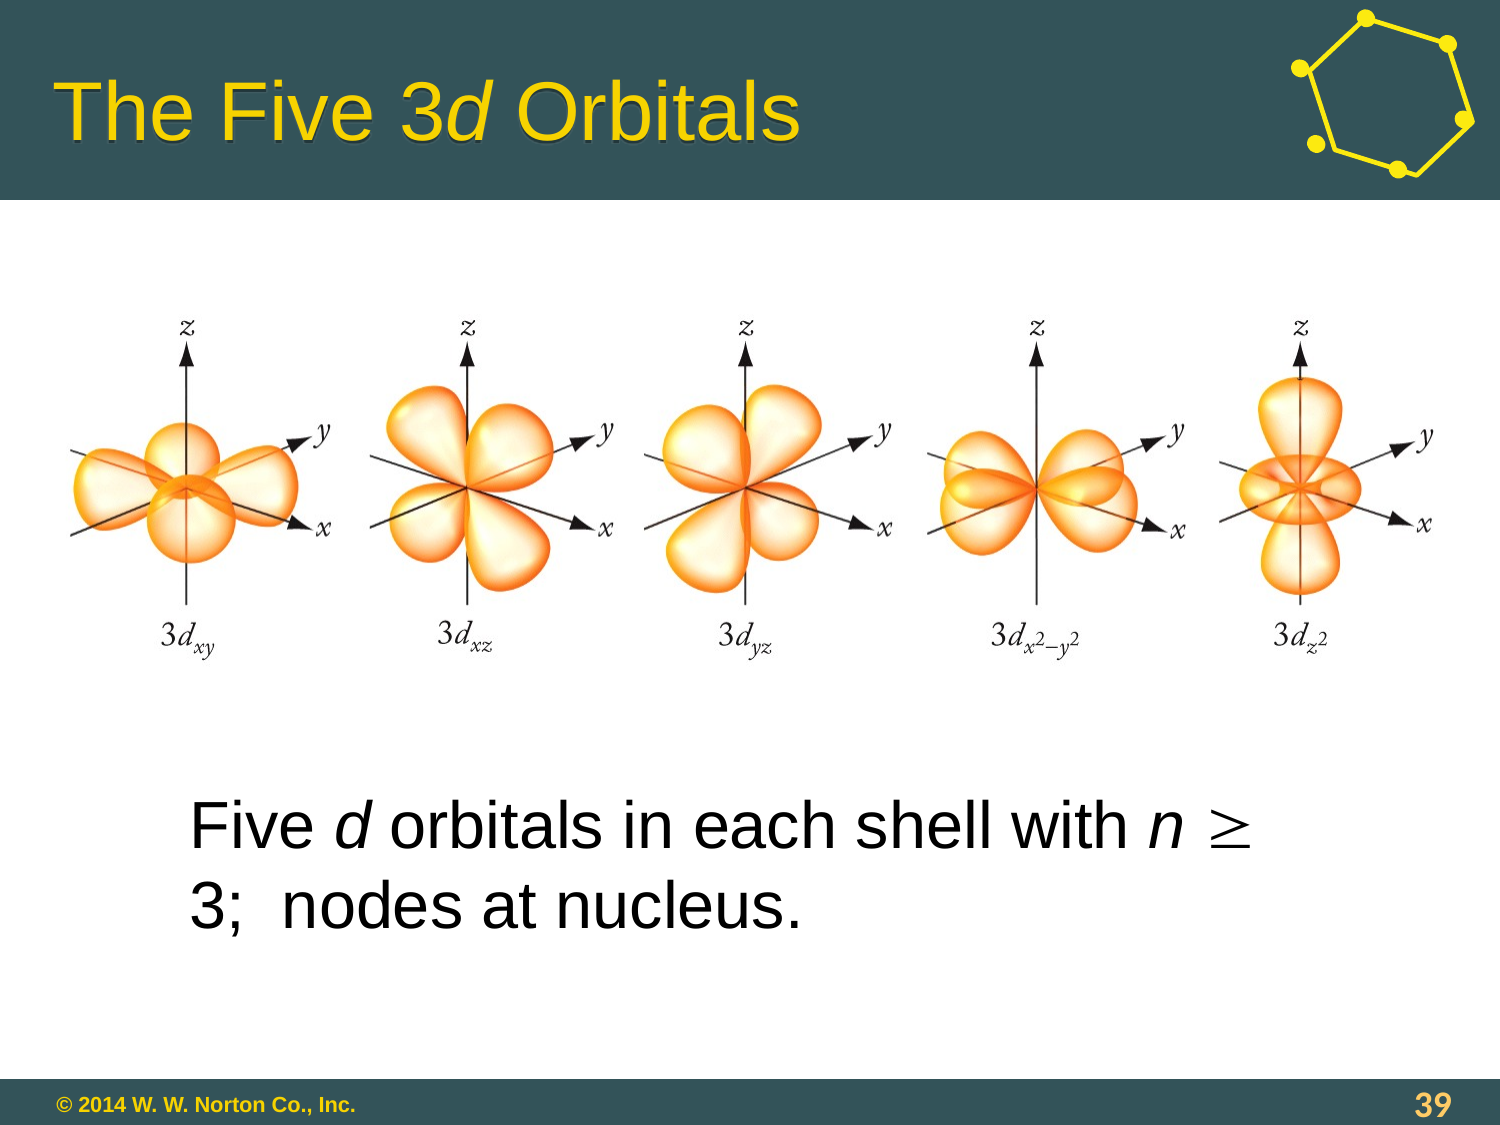

# The Five 3d Orbitals
Five d orbitals in each shell with n  3; nodes at nucleus.